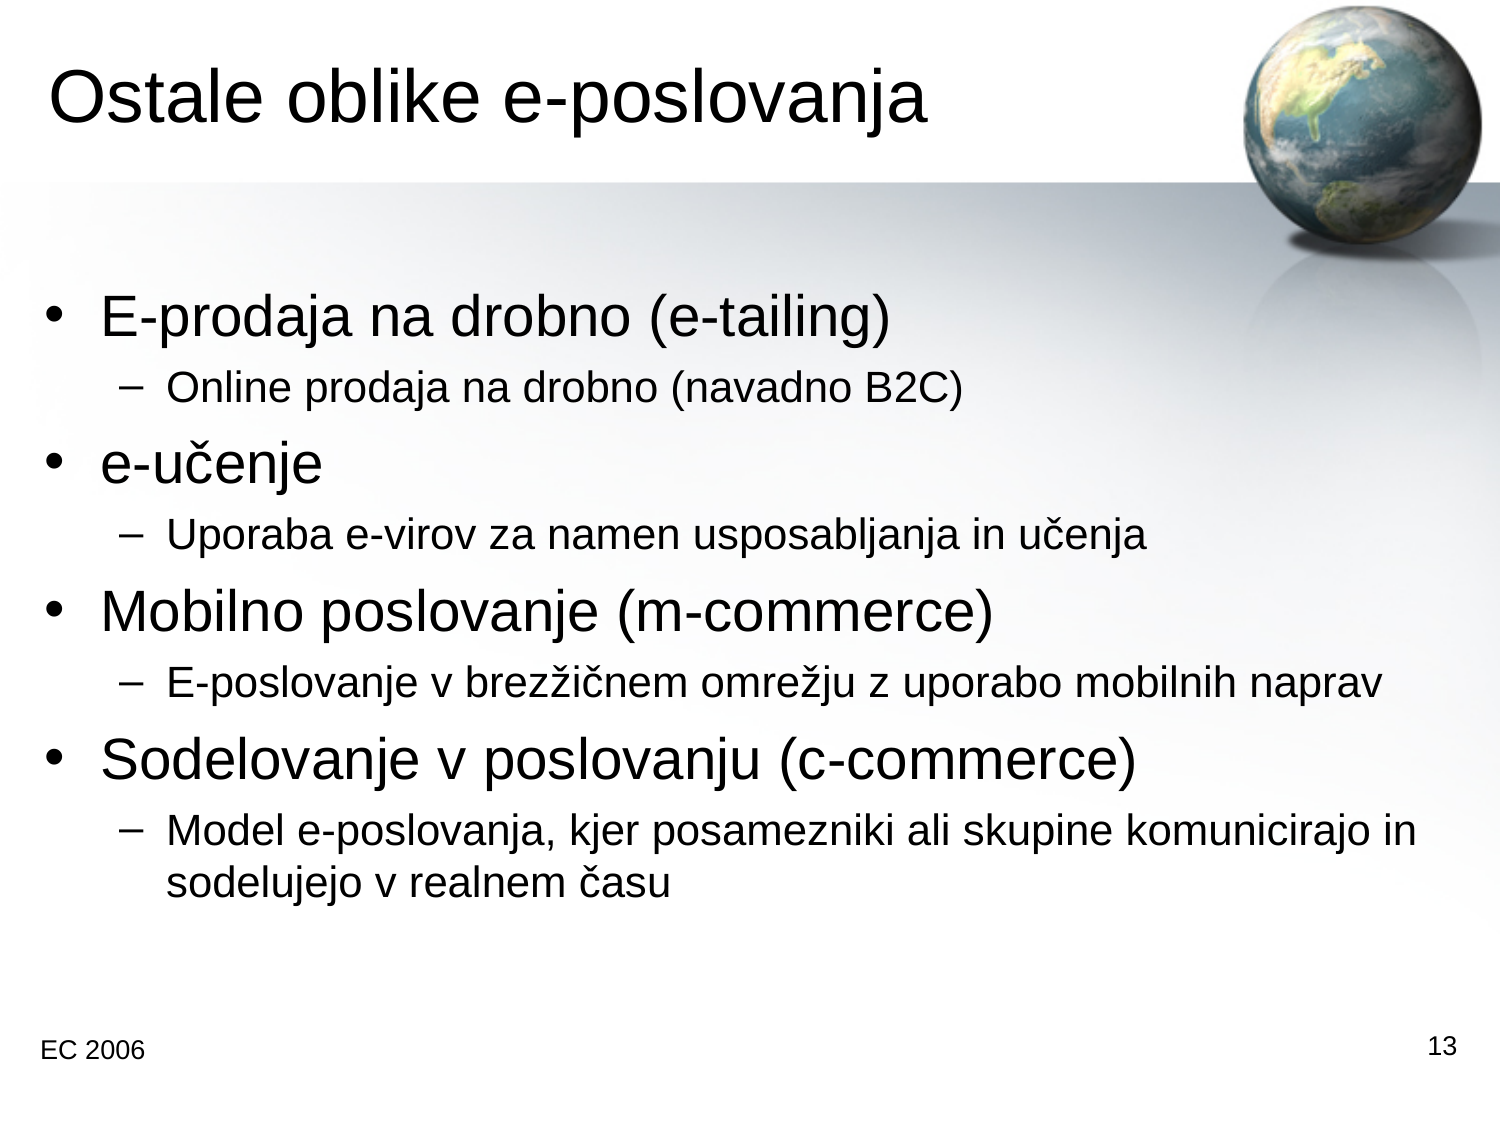

# Ostale oblike e-poslovanja
E-prodaja na drobno (e-tailing)
Online prodaja na drobno (navadno B2C)
e-učenje
Uporaba e-virov za namen usposabljanja in učenja
Mobilno poslovanje (m-commerce)
E-poslovanje v brezžičnem omrežju z uporabo mobilnih naprav
Sodelovanje v poslovanju (c-commerce)
Model e-poslovanja, kjer posamezniki ali skupine komunicirajo in sodelujejo v realnem času
EC 2006